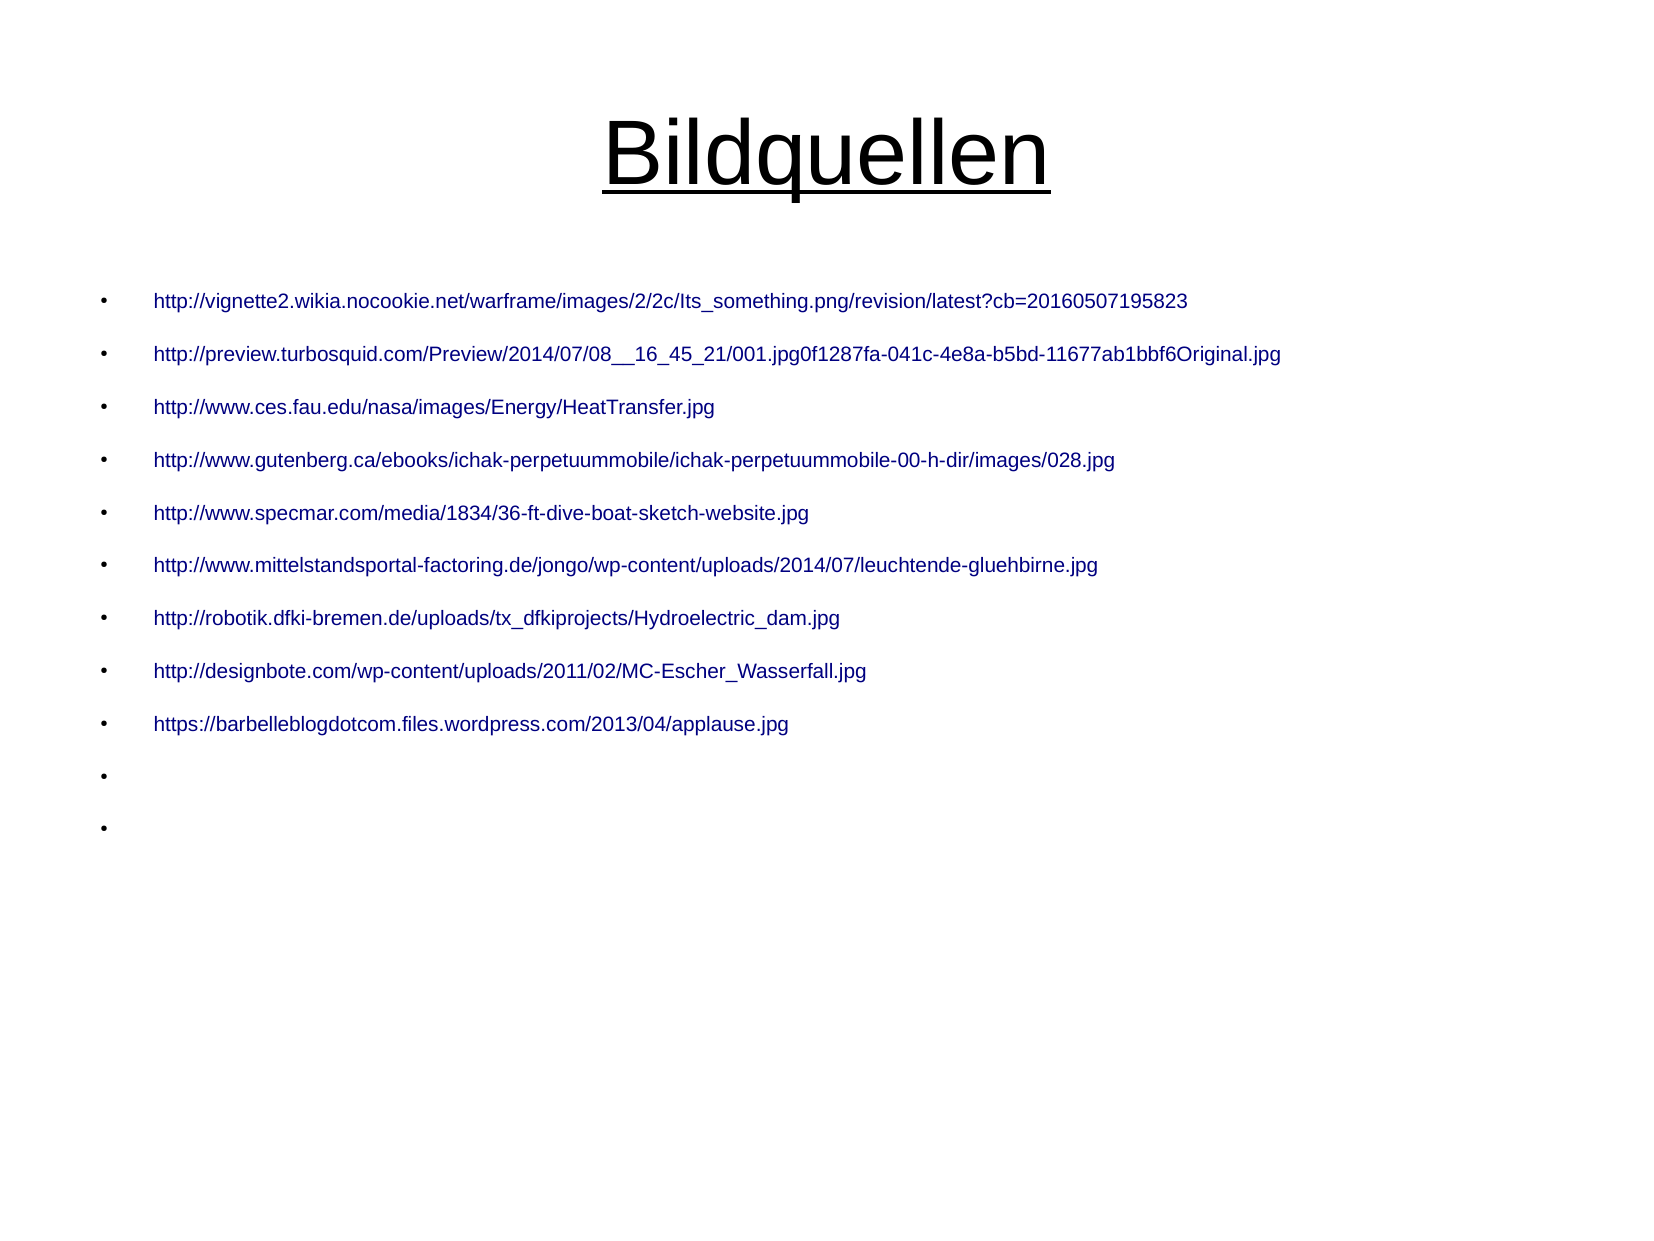

# Bildquellen
http://vignette2.wikia.nocookie.net/warframe/images/2/2c/Its_something.png/revision/latest?cb=20160507195823
http://preview.turbosquid.com/Preview/2014/07/08__16_45_21/001.jpg0f1287fa-041c-4e8a-b5bd-11677ab1bbf6Original.jpg
http://www.ces.fau.edu/nasa/images/Energy/HeatTransfer.jpg
http://www.gutenberg.ca/ebooks/ichak-perpetuummobile/ichak-perpetuummobile-00-h-dir/images/028.jpg
http://www.specmar.com/media/1834/36-ft-dive-boat-sketch-website.jpg
http://www.mittelstandsportal-factoring.de/jongo/wp-content/uploads/2014/07/leuchtende-gluehbirne.jpg
http://robotik.dfki-bremen.de/uploads/tx_dfkiprojects/Hydroelectric_dam.jpg
http://designbote.com/wp-content/uploads/2011/02/MC-Escher_Wasserfall.jpg
https://barbelleblogdotcom.files.wordpress.com/2013/04/applause.jpg